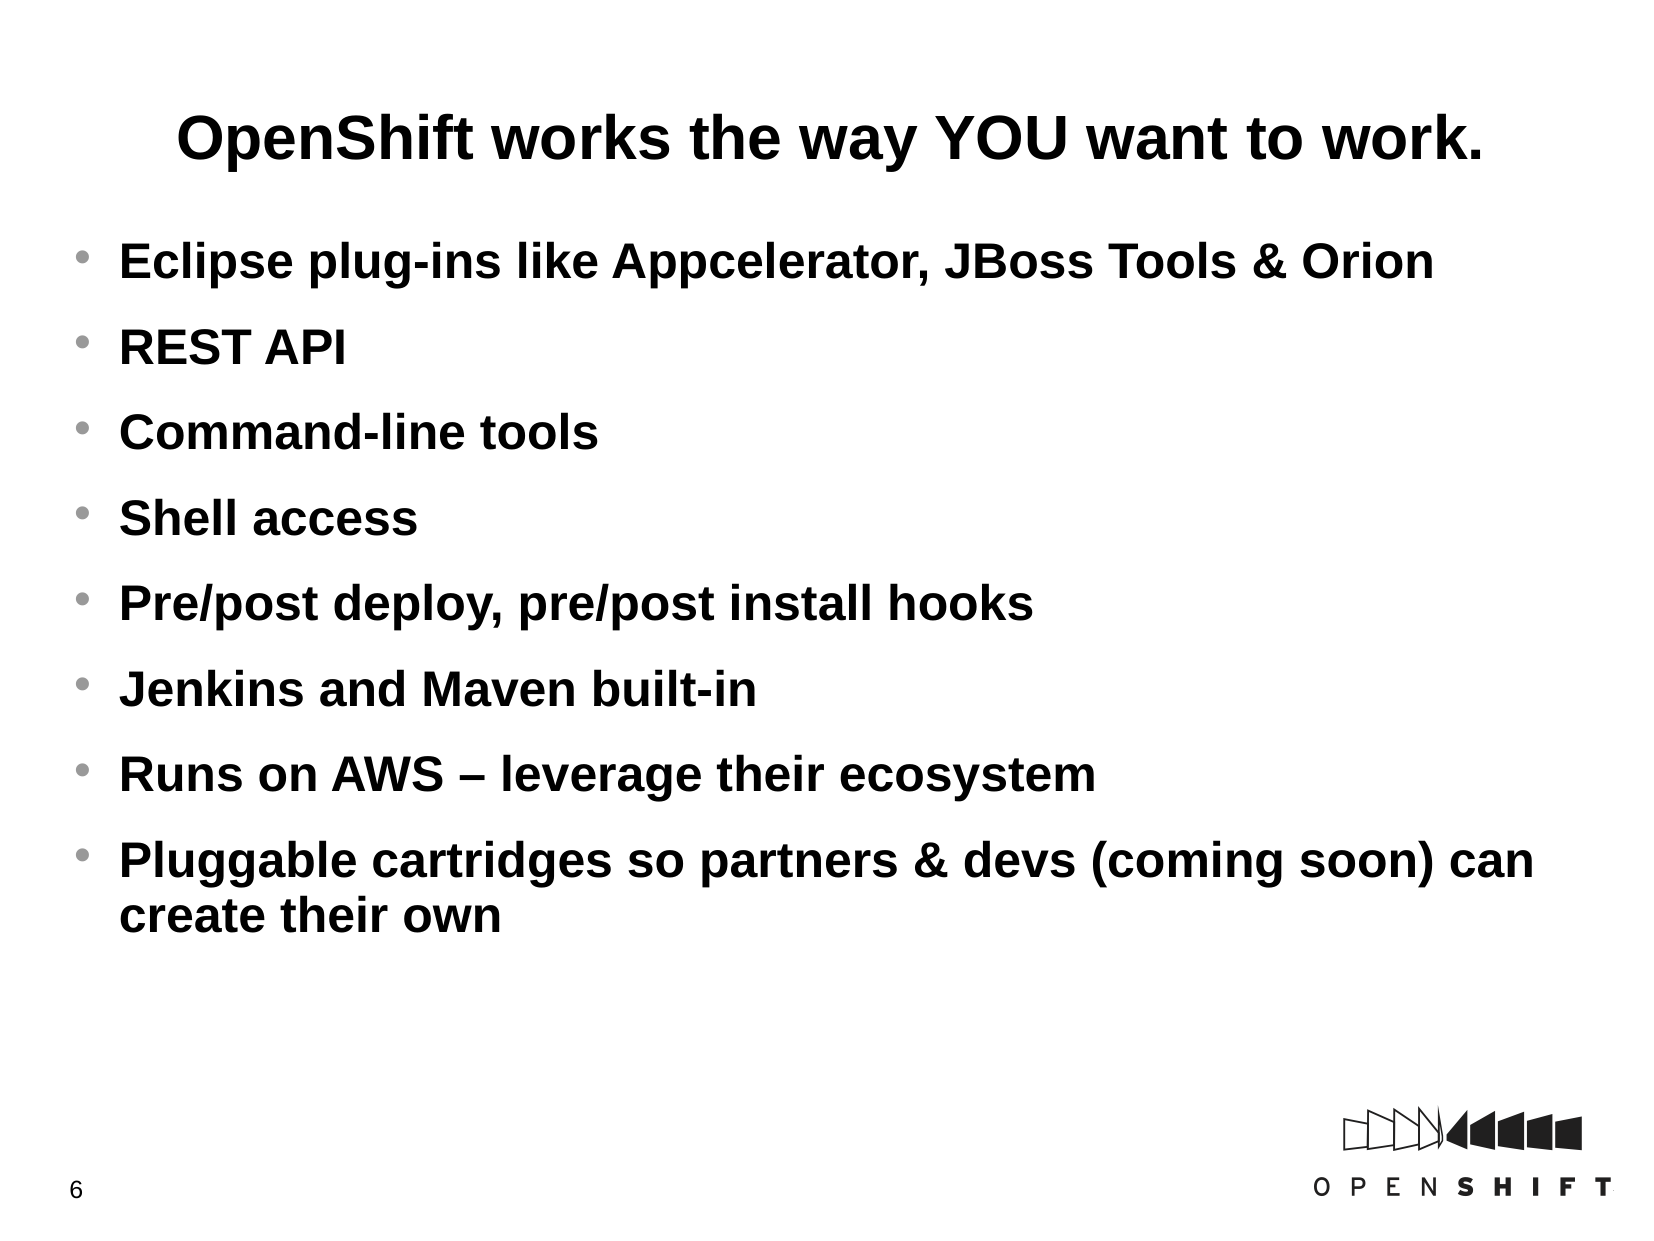

# OpenShift works the way YOU want to work.
Eclipse plug-ins like Appcelerator, JBoss Tools & Orion
REST API
Command-line tools
Shell access
Pre/post deploy, pre/post install hooks
Jenkins and Maven built-in
Runs on AWS – leverage their ecosystem
Pluggable cartridges so partners & devs (coming soon) can create their own